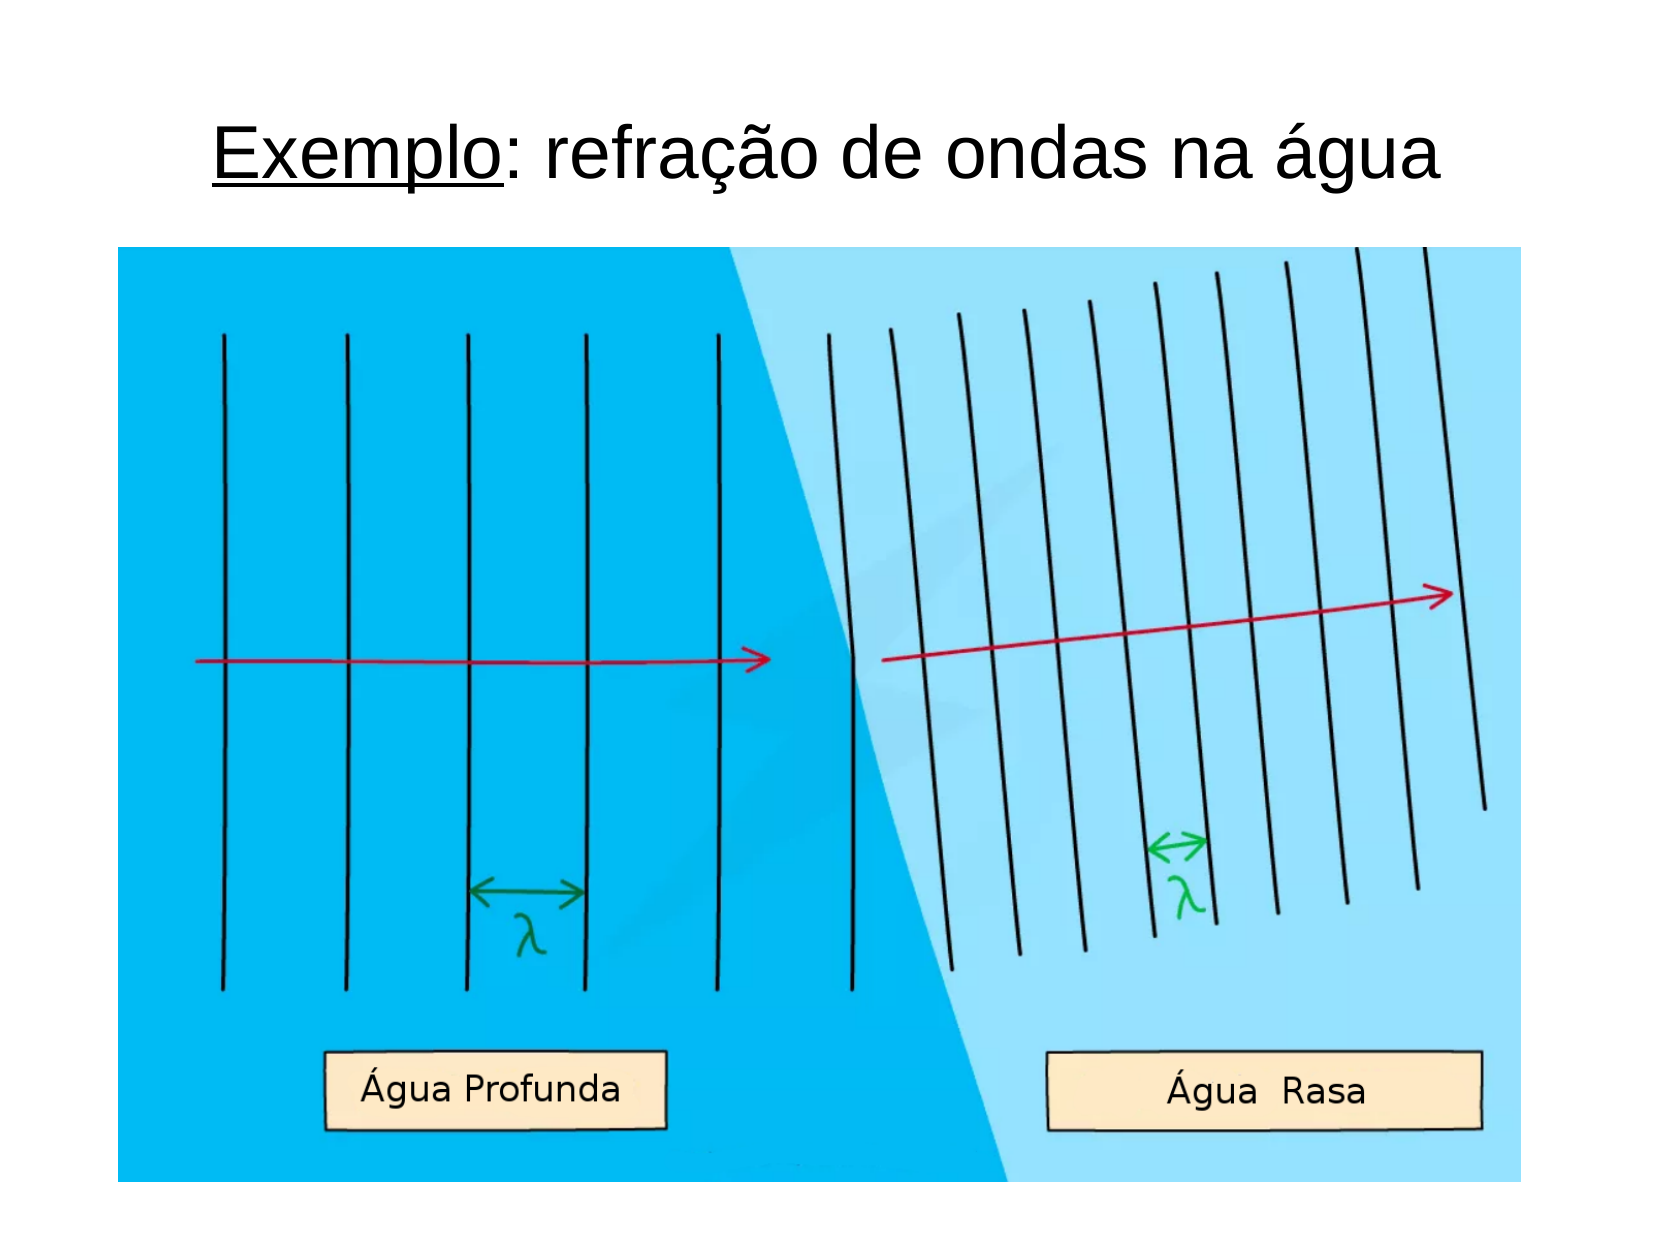

# Exemplo: refração de ondas na água